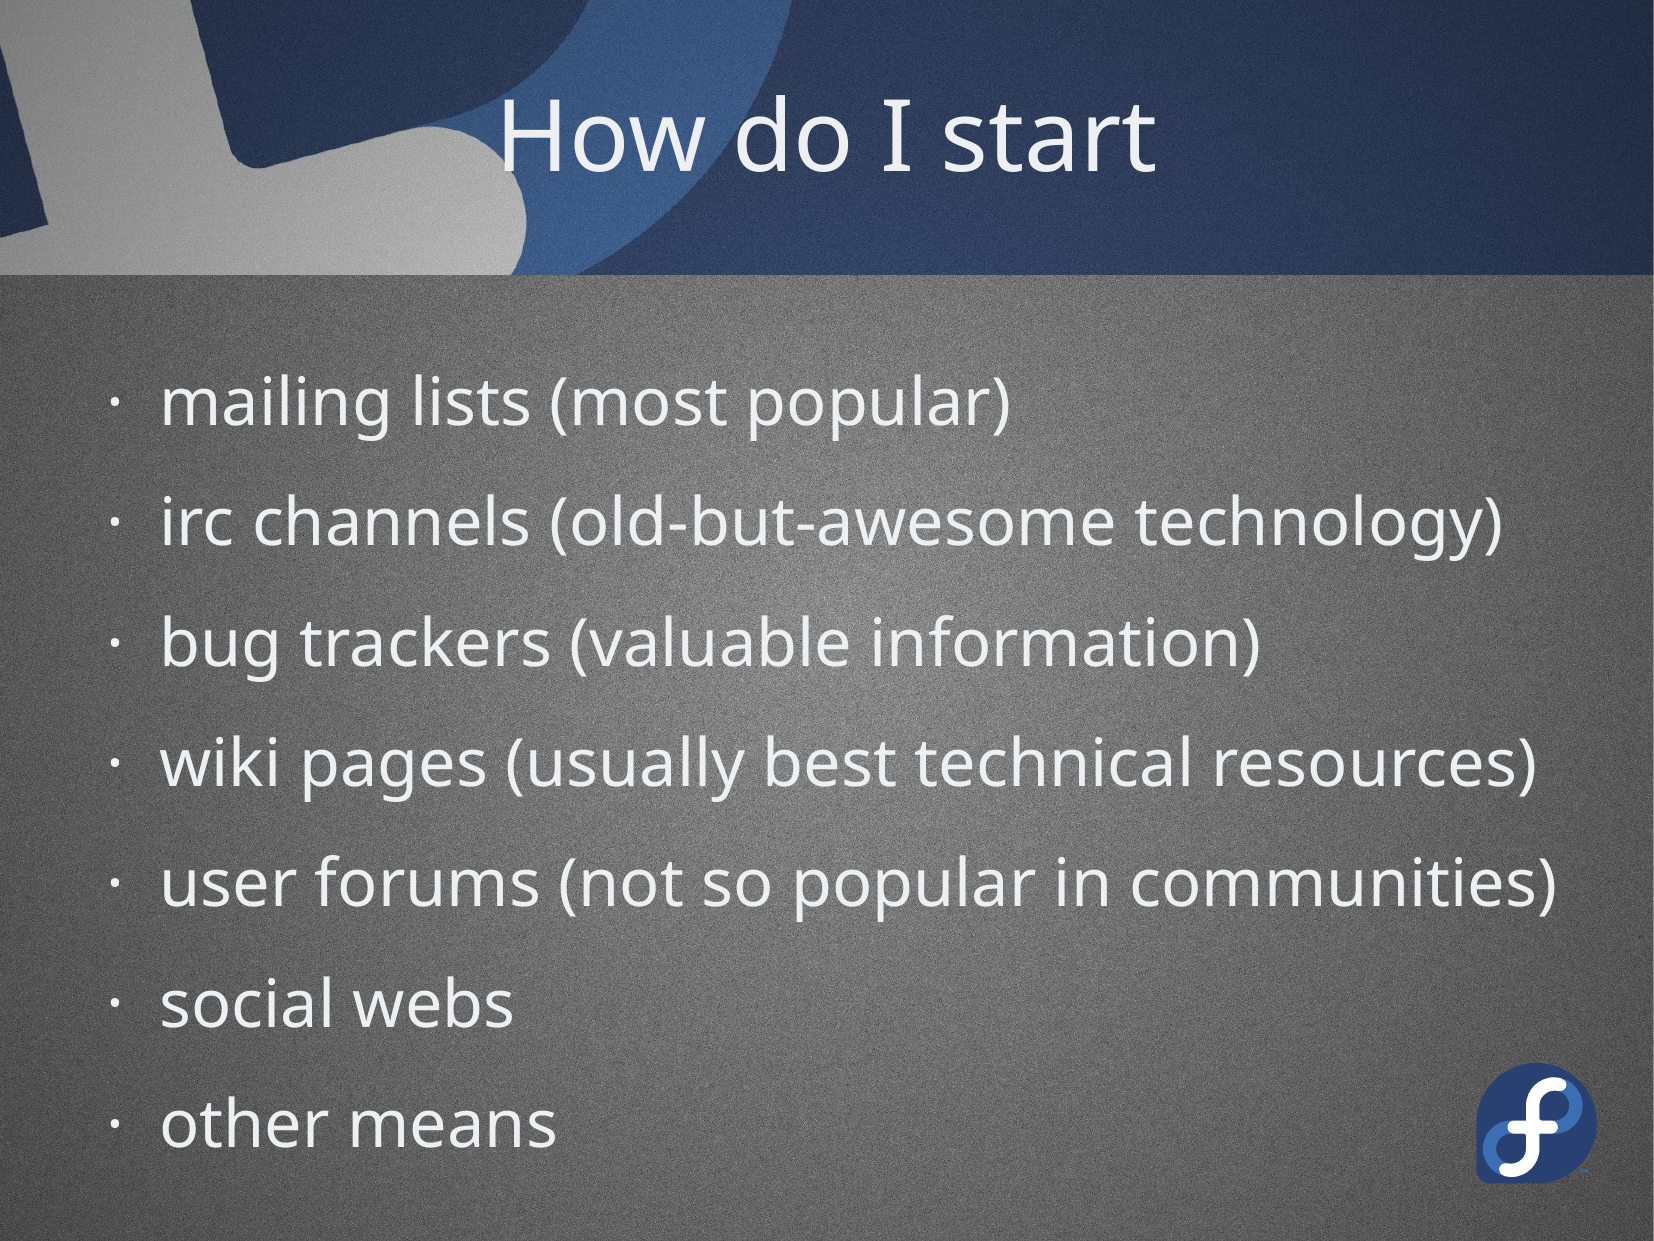

# How do I start
mailing lists (most popular)
irc channels (old-but-awesome technology)
bug trackers (valuable information)
wiki pages (usually best technical resources)
user forums (not so popular in communities)
social webs
other means